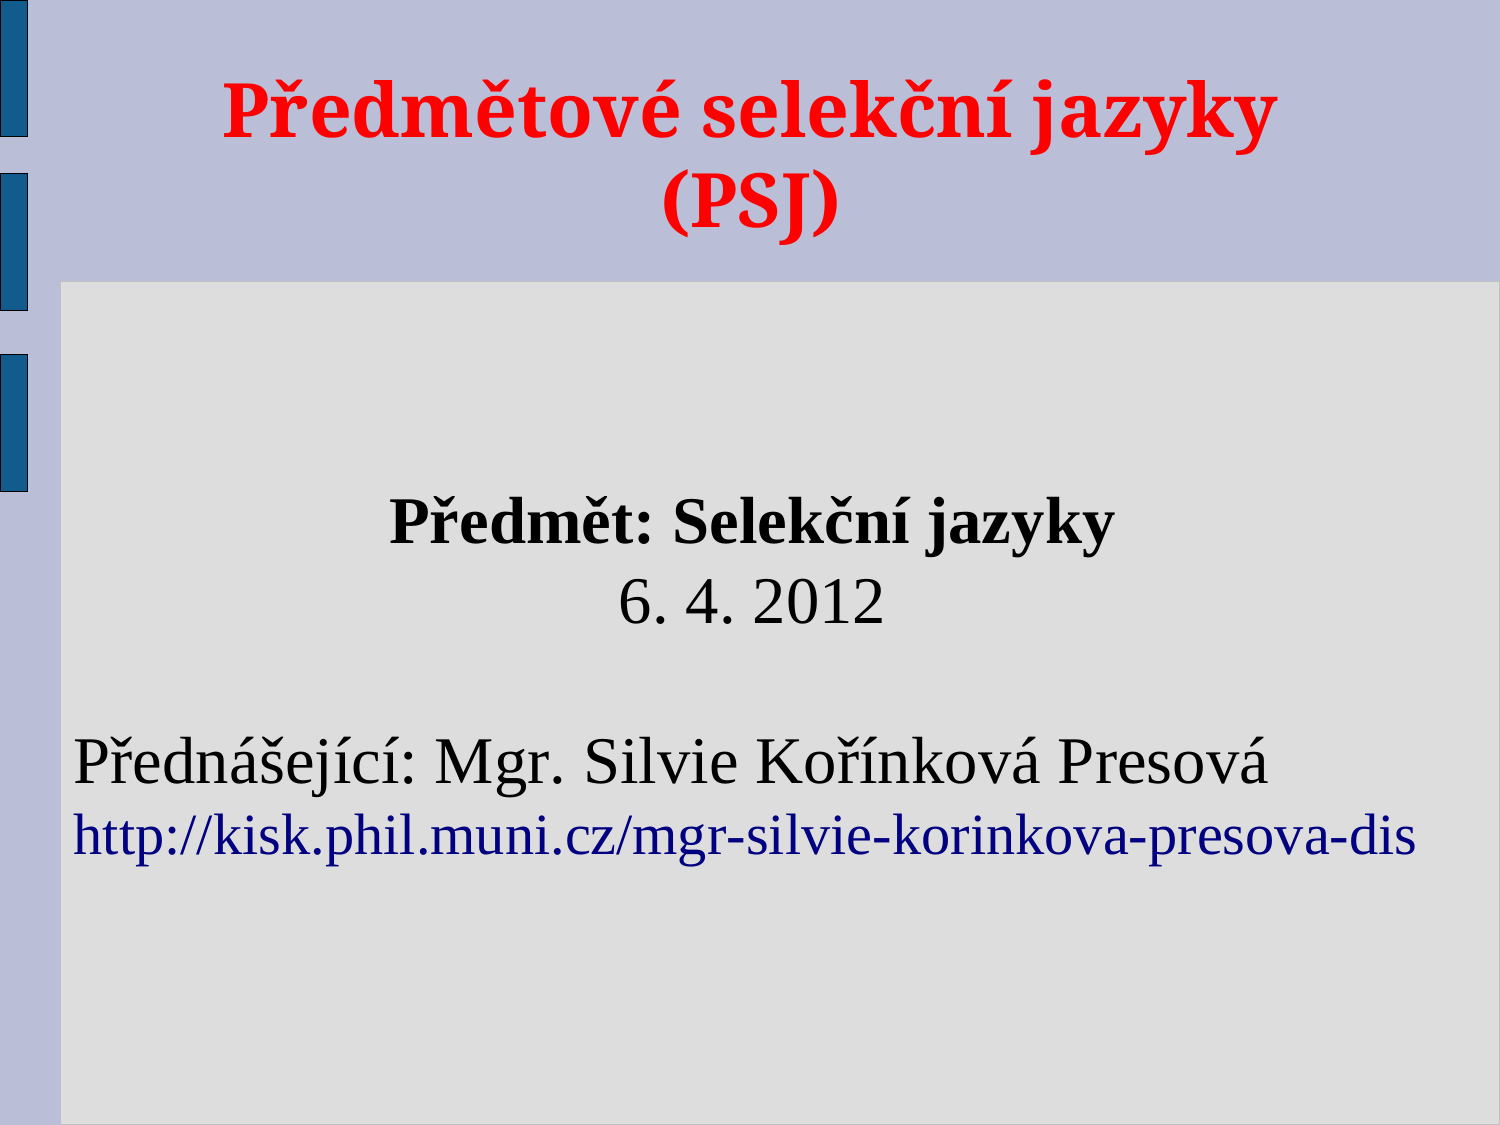

# Předmětové selekční jazyky (PSJ)
Předmět: Selekční jazyky
6. 4. 2012
Přednášející: Mgr. Silvie Kořínková Presová
http://kisk.phil.muni.cz/mgr-silvie-korinkova-presova-dis